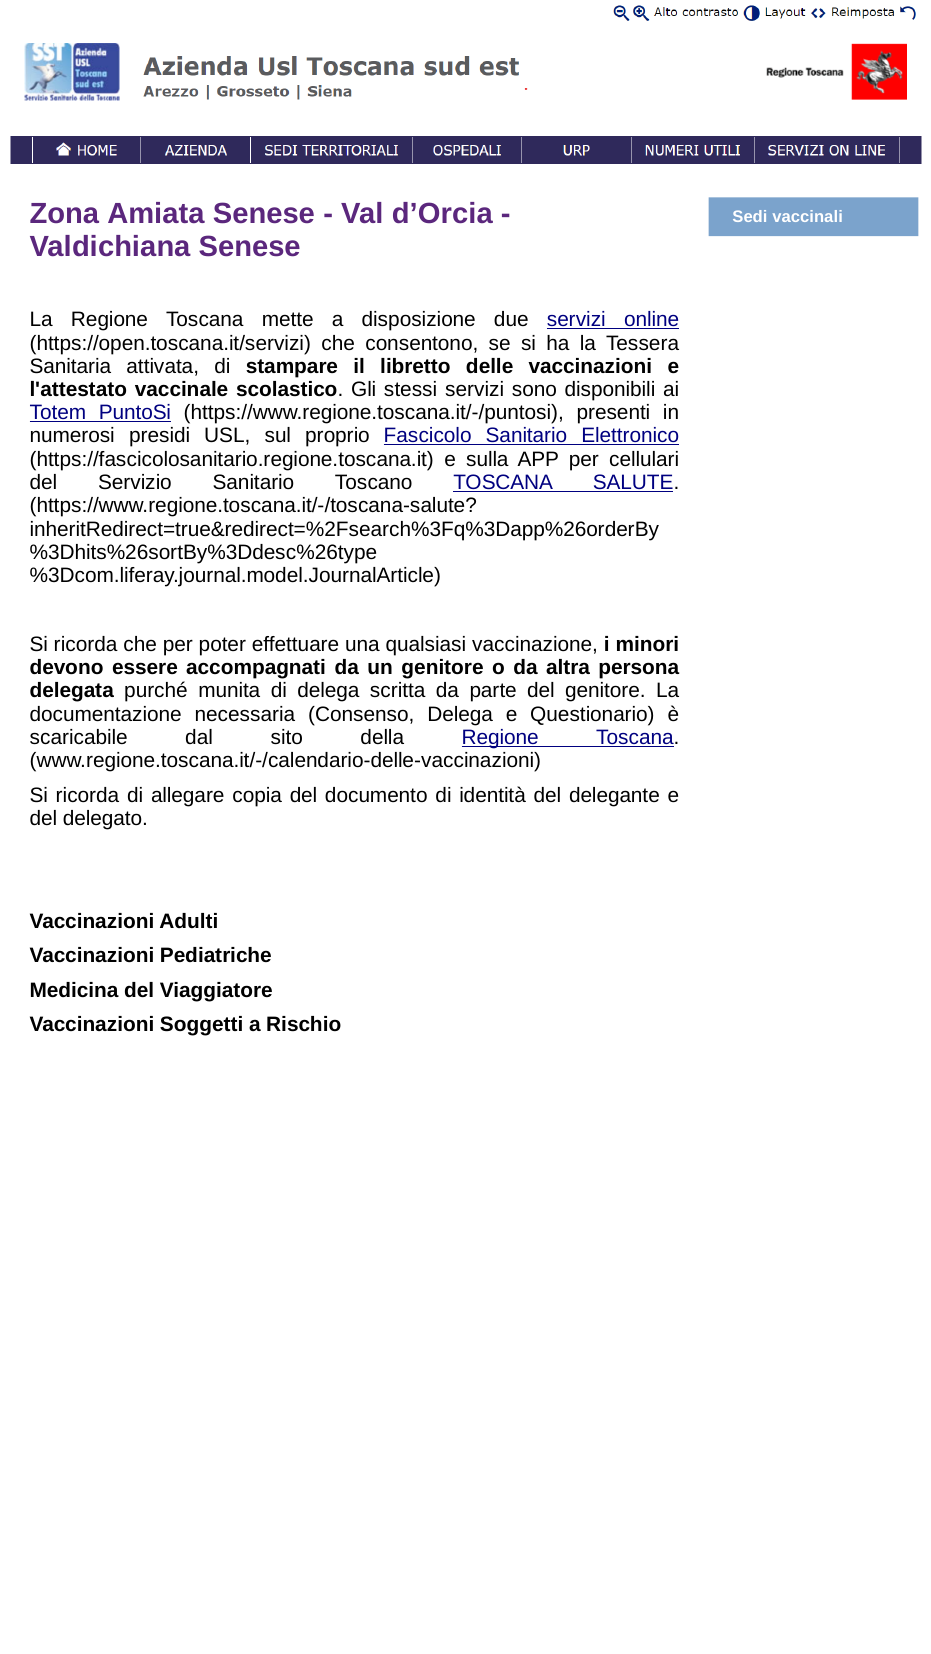

# Zona Amiata Senese - Val d’Orcia - Valdichiana Senese
La Regione Toscana mette a disposizione due servizi online (https://open.toscana.it/servizi) che consentono, se si ha la Tessera Sanitaria attivata, di stampare il libretto delle vaccinazioni e l'attestato vaccinale scolastico. Gli stessi servizi sono disponibili ai Totem PuntoSi (https://www.regione.toscana.it/-/puntosi), presenti in numerosi presidi USL, sul proprio Fascicolo Sanitario Elettronico (https://fascicolosanitario.regione.toscana.it) e sulla APP per cellulari del Servizio Sanitario Toscano TOSCANA SALUTE. (https://www.regione.toscana.it/-/toscana-salute?inheritRedirect=true&redirect=%2Fsearch%3Fq%3Dapp%26orderBy%3Dhits%26sortBy%3Ddesc%26type%3Dcom.liferay.journal.model.JournalArticle)
Si ricorda che per poter effettuare una qualsiasi vaccinazione, i minori devono essere accompagnati da un genitore o da altra persona delegata purché munita di delega scritta da parte del genitore. La documentazione necessaria (Consenso, Delega e Questionario) è scaricabile dal sito della Regione Toscana. (www.regione.toscana.it/-/calendario-delle-vaccinazioni)
Si ricorda di allegare copia del documento di identità del delegante e del delegato.
Vaccinazioni Adulti
Vaccinazioni Pediatriche
Medicina del Viaggiatore
Vaccinazioni Soggetti a Rischio
Sedi vaccinali